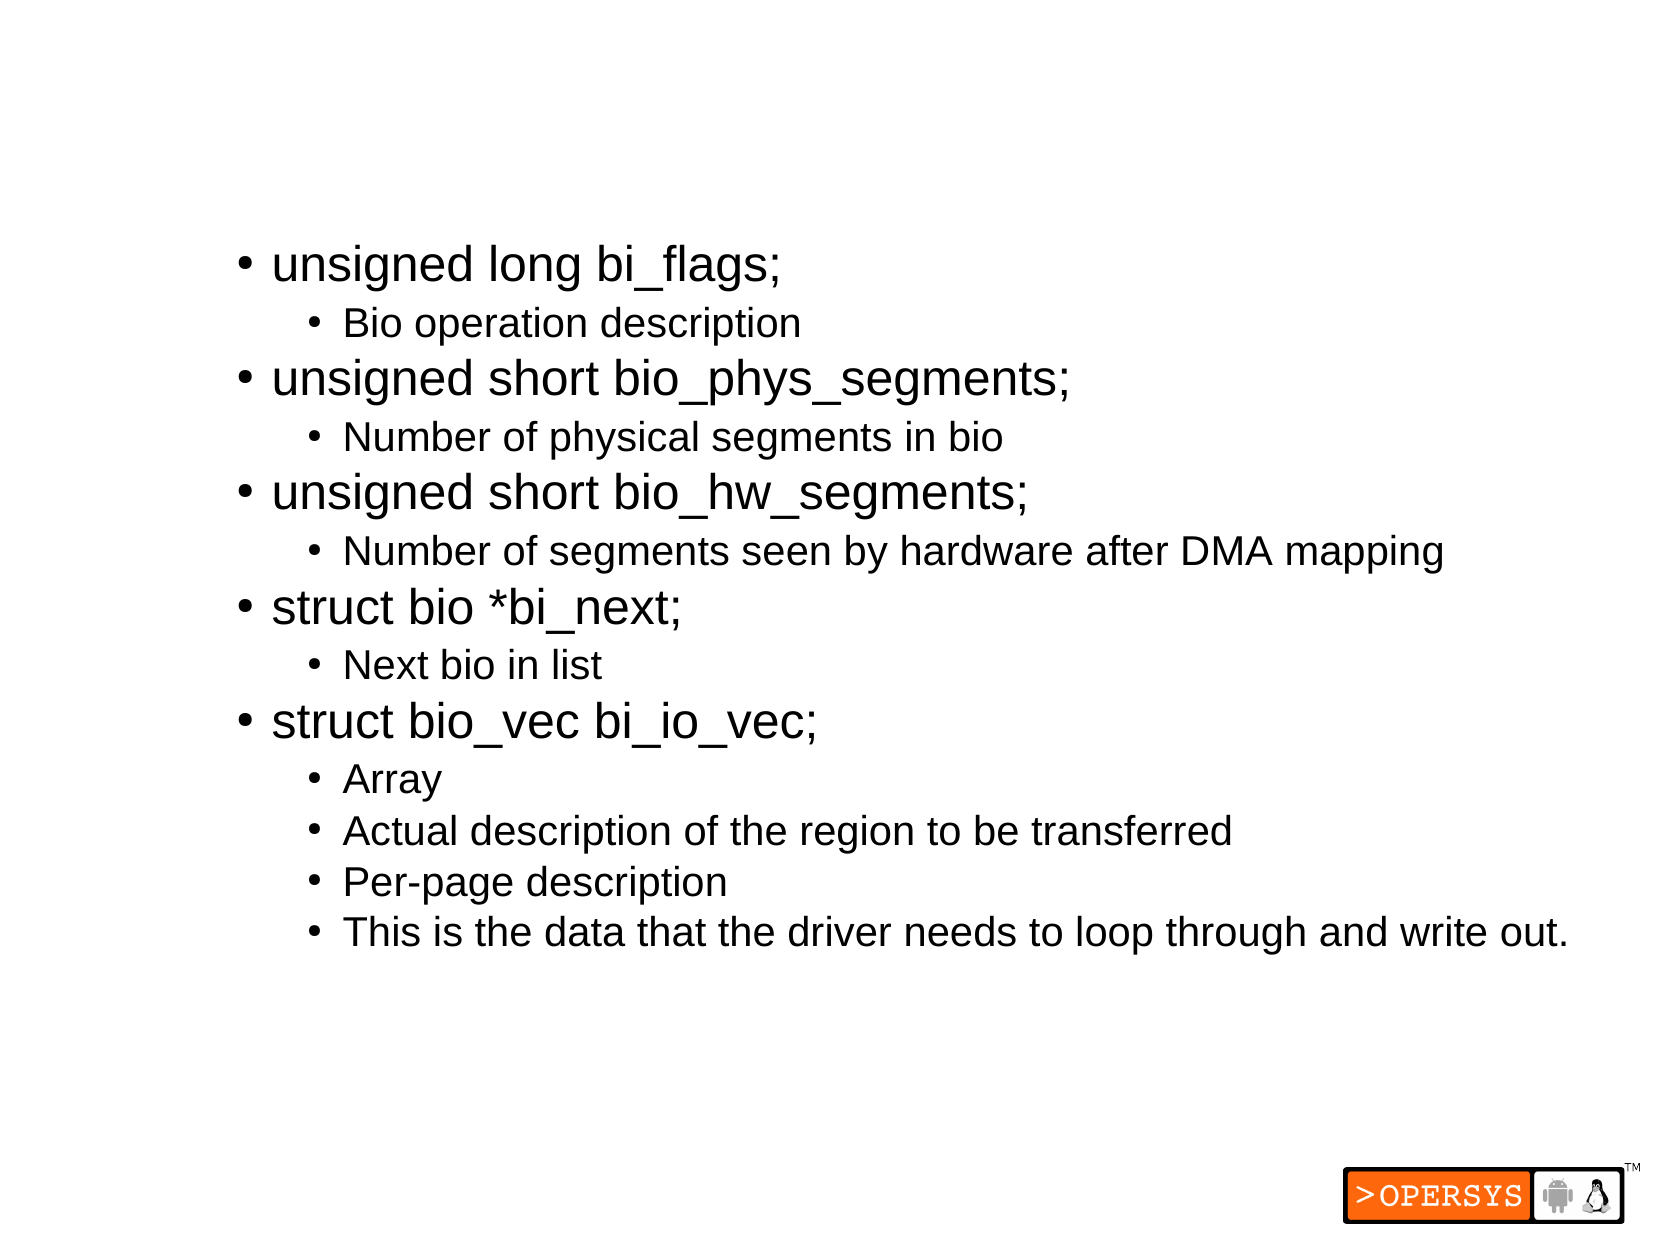

# unsigned long bi_flags;
Bio operation description
unsigned short bio_phys_segments;
Number of physical segments in bio
unsigned short bio_hw_segments;
Number of segments seen by hardware after DMA mapping
struct bio *bi_next;
Next bio in list
struct bio_vec bi_io_vec;
Array
Actual description of the region to be transferred
Per-page description
This is the data that the driver needs to loop through and write out.